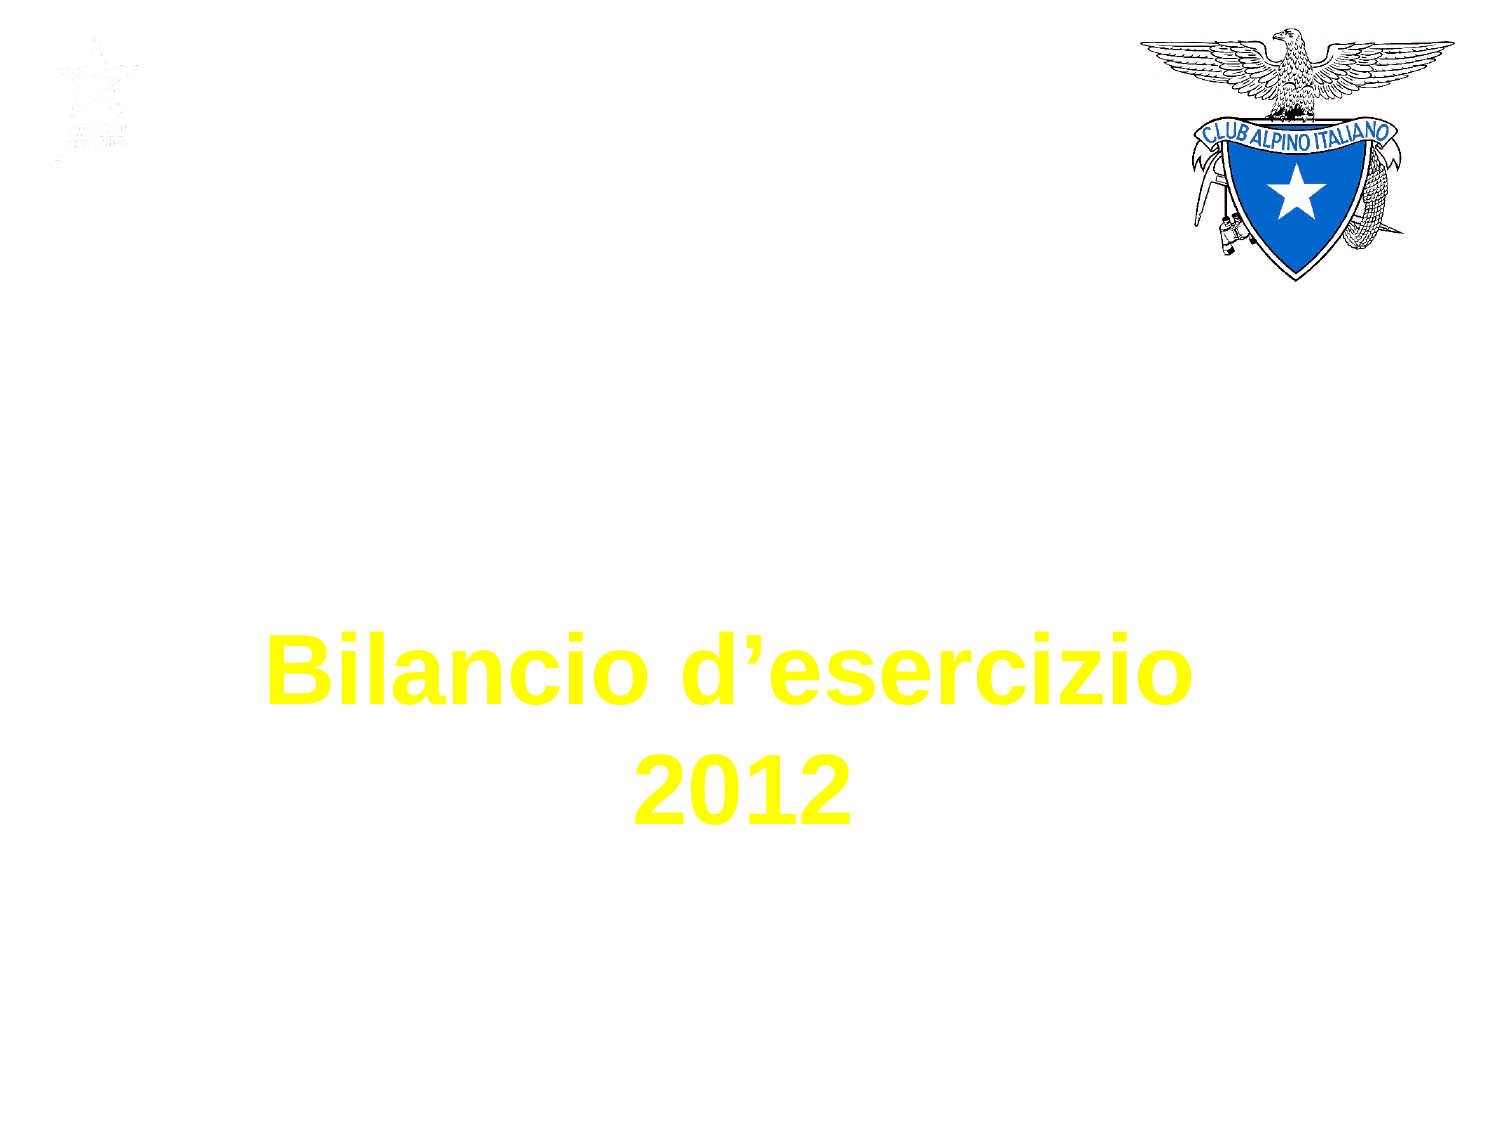

Bilancio d’esercizio
2012
ASSEMBLEA DEI DELEGATI
Torino, 25 - 26 maggio 2013